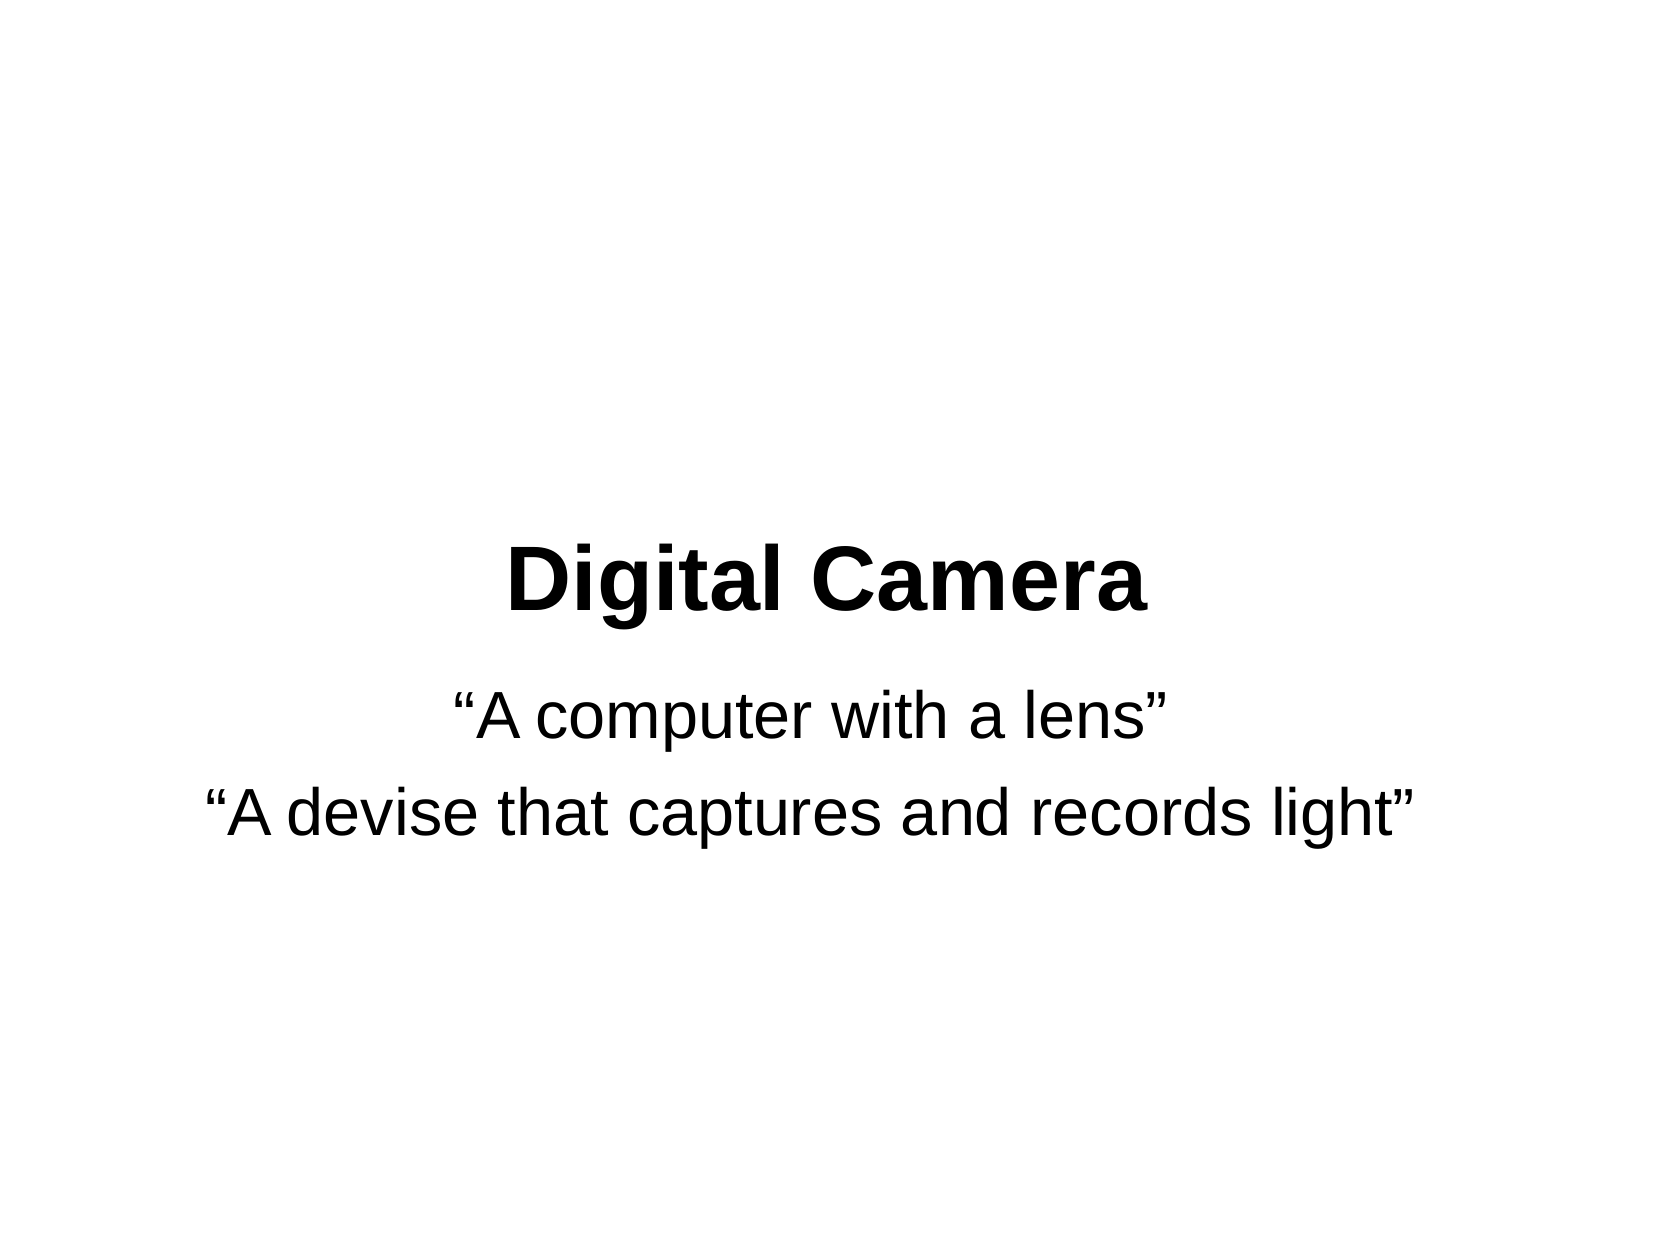

# Digital Camera
“A computer with a lens”
“A devise that captures and records light”